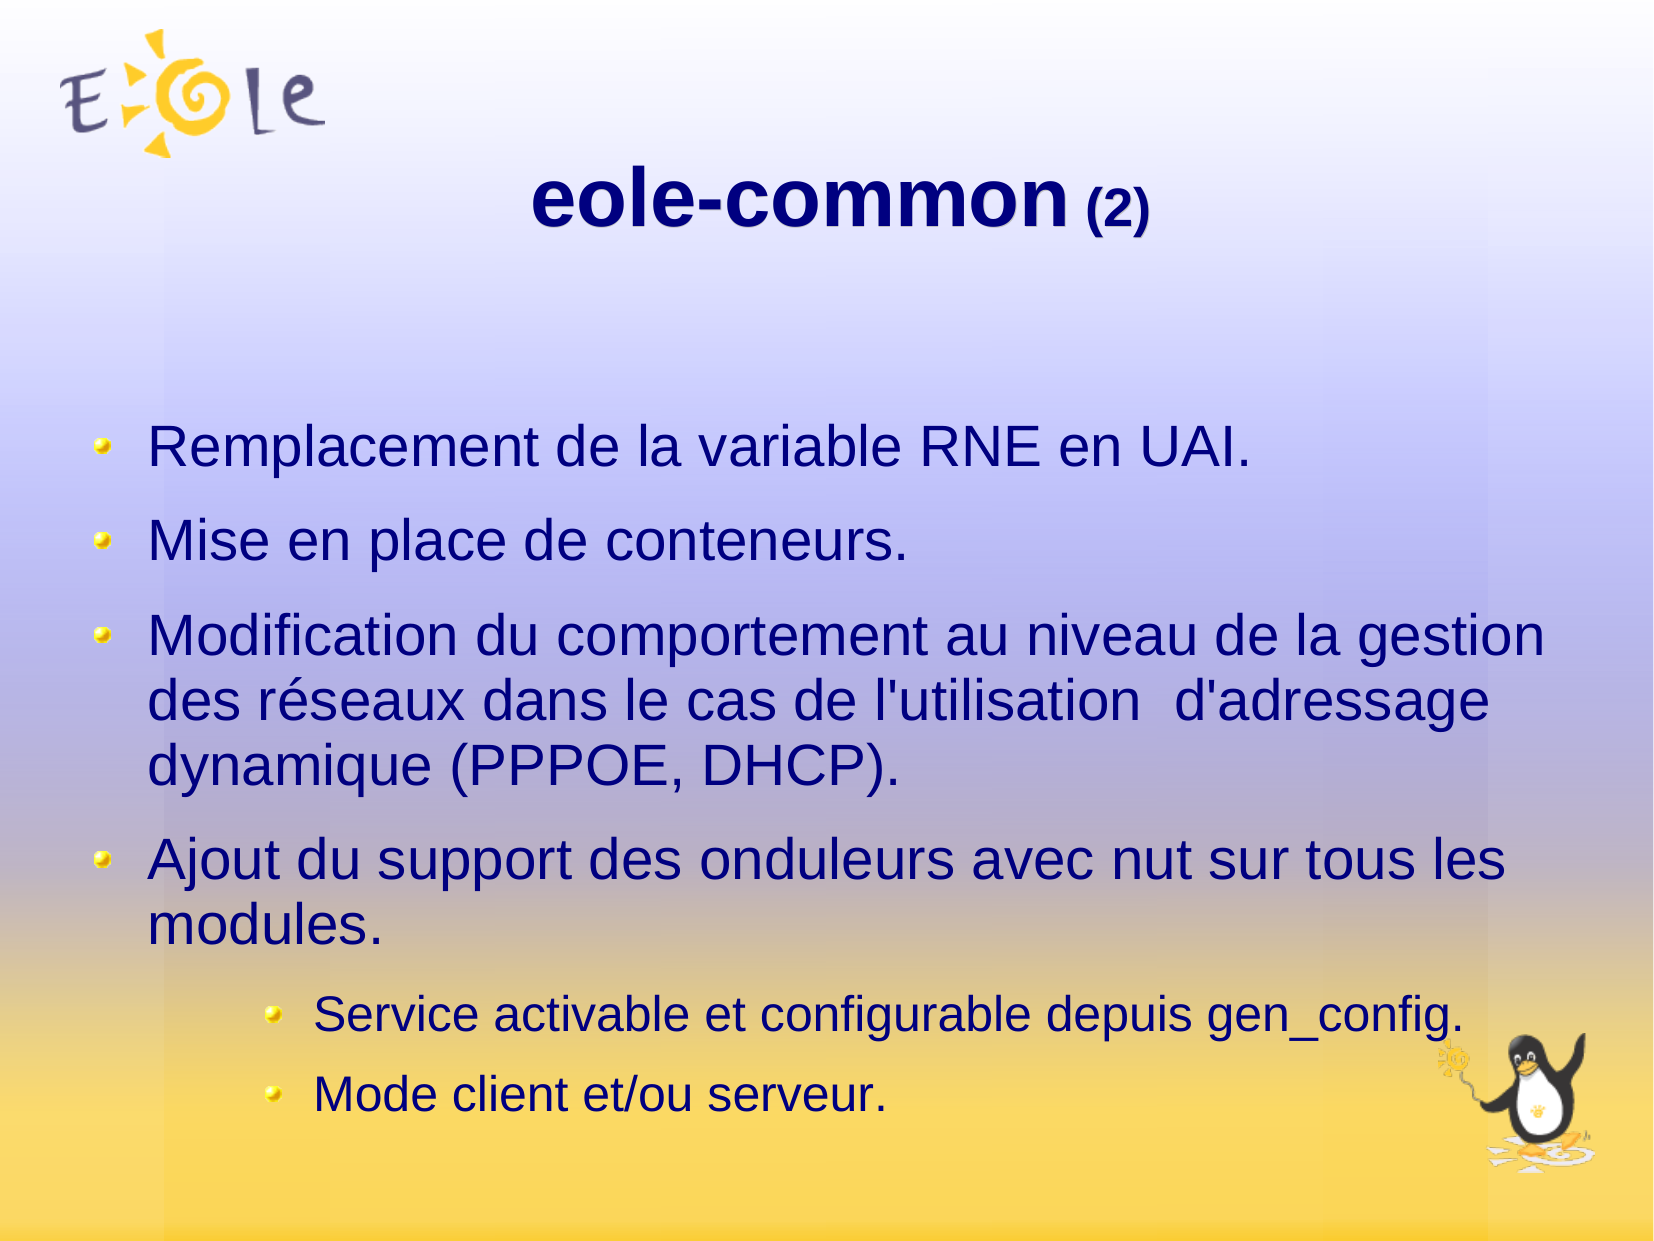

eole-common (2)
# Remplacement de la variable RNE en UAI.
Mise en place de conteneurs.
Modification du comportement au niveau de la gestion des réseaux dans le cas de l'utilisation d'adressage dynamique (PPPOE, DHCP).
Ajout du support des onduleurs avec nut sur tous les modules.
Service activable et configurable depuis gen_config.
Mode client et/ou serveur.